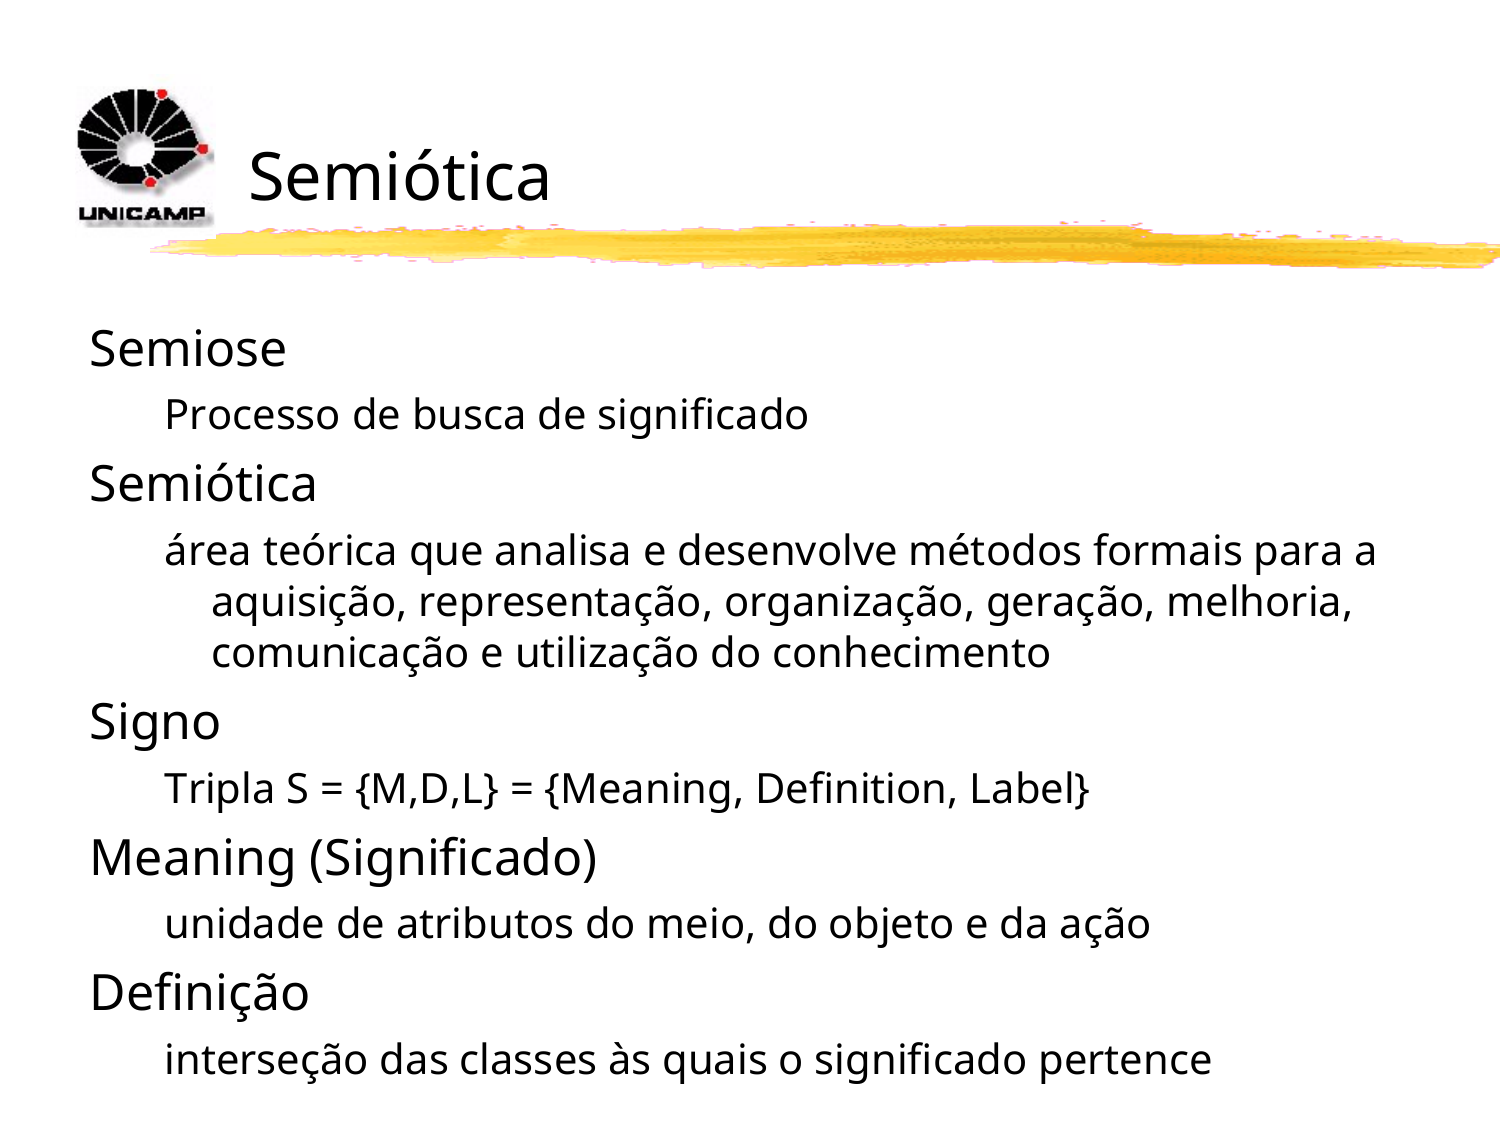

# Semiótica
Semiose
Processo de busca de significado
Semiótica
área teórica que analisa e desenvolve métodos formais para a aquisição, representação, organização, geração, melhoria, comunicação e utilização do conhecimento
Signo
Tripla S = {M,D,L} = {Meaning, Definition, Label}
Meaning (Significado)
unidade de atributos do meio, do objeto e da ação
Definição
interseção das classes às quais o significado pertence